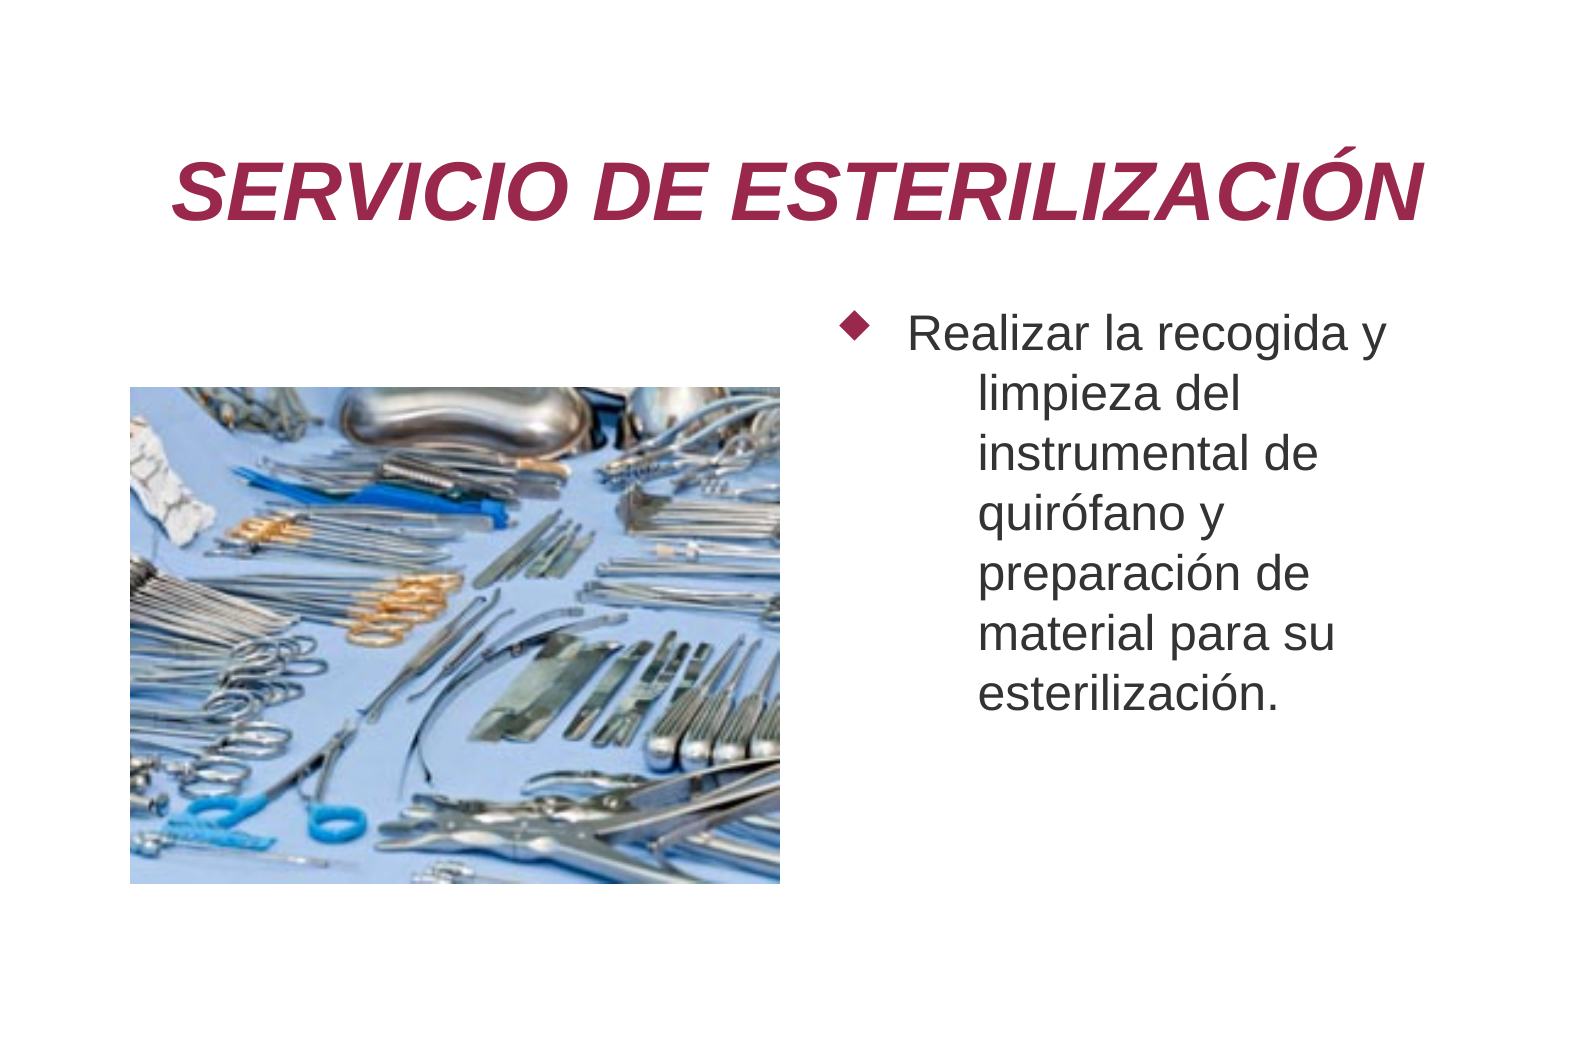

# SERVICIO DE ESTERILIZACIÓN
Realizar la recogida y limpieza del instrumental de quirófano y preparación de material para su esterilización.